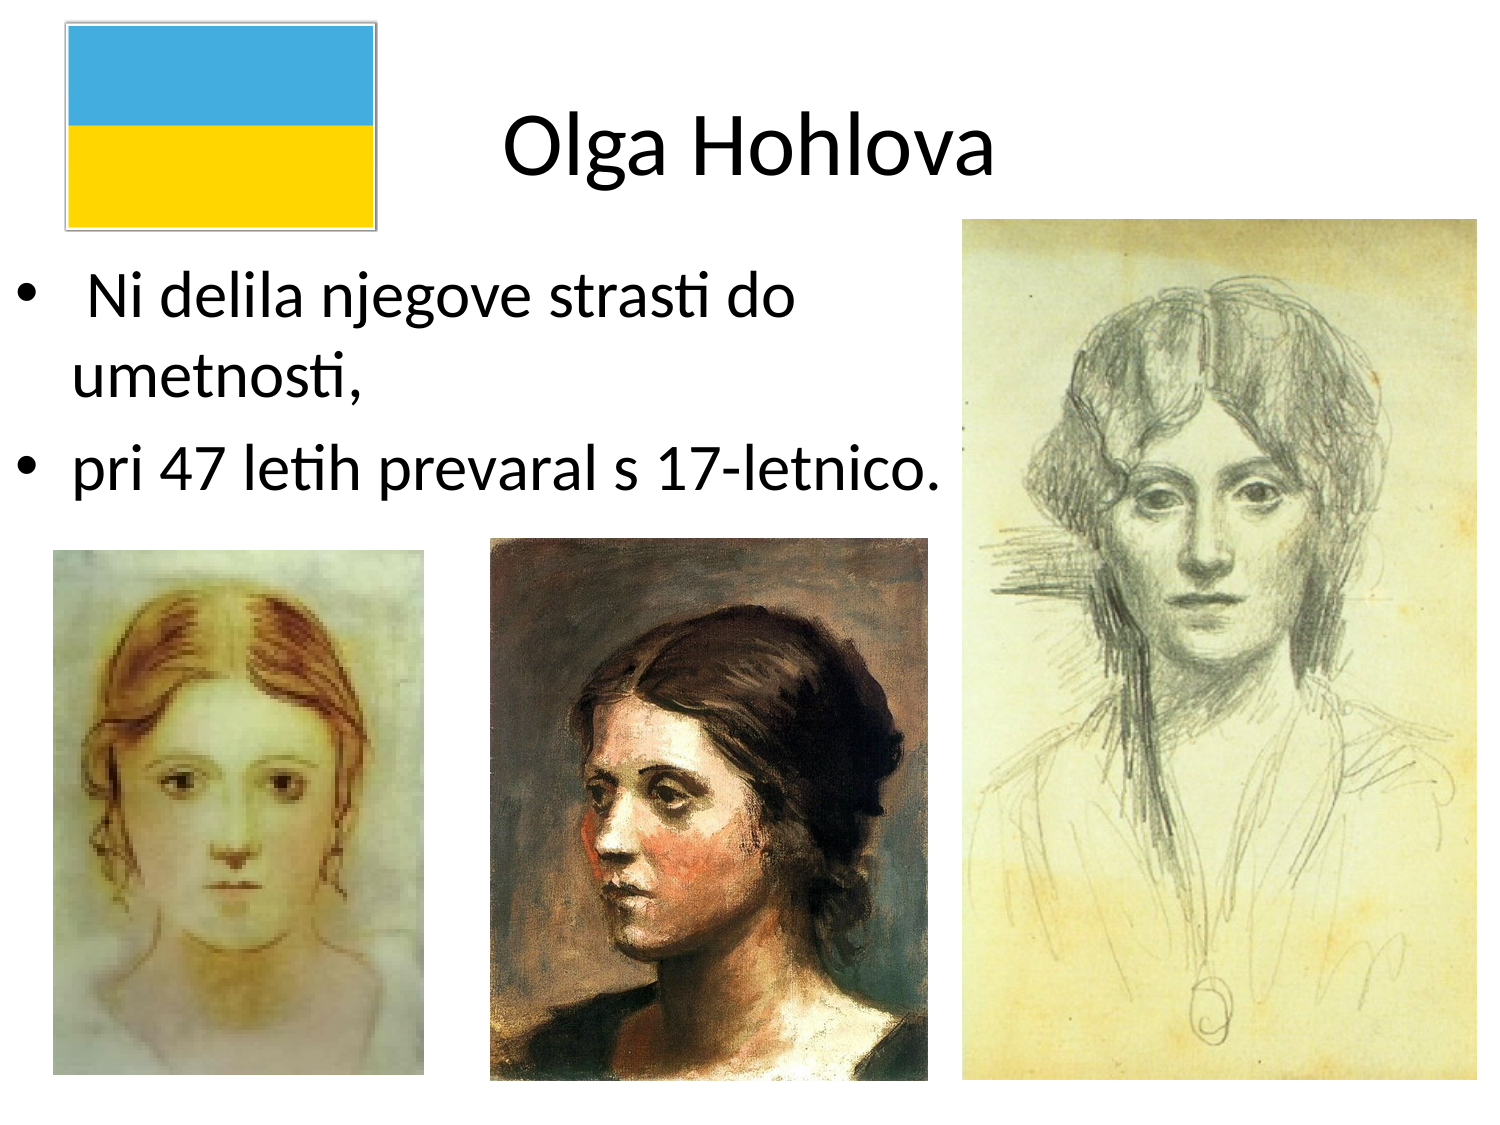

# Olga Hohlova
 Ni delila njegove strasti do umetnosti,
pri 47 letih prevaral s 17-letnico.